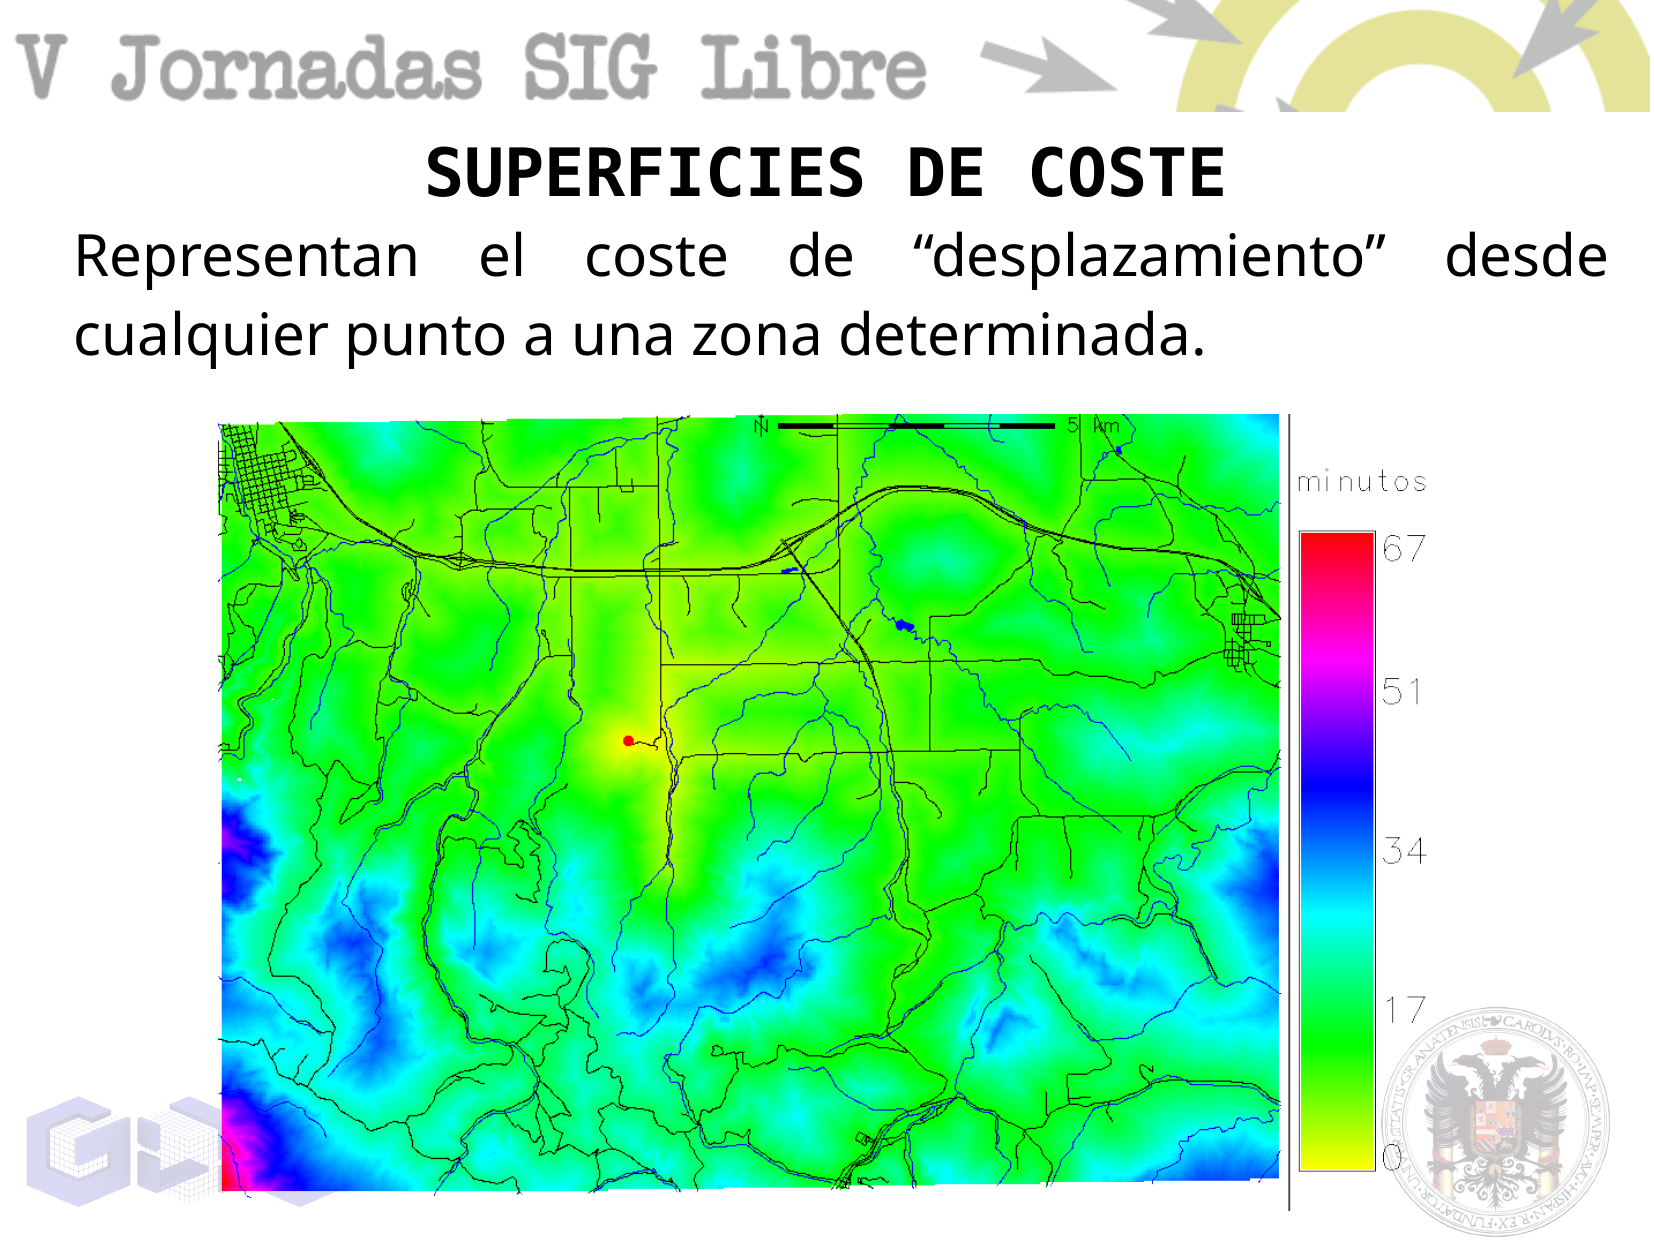

SUPERFICIES DE COSTE
Representan el coste de “desplazamiento” desde cualquier punto a una zona determinada.